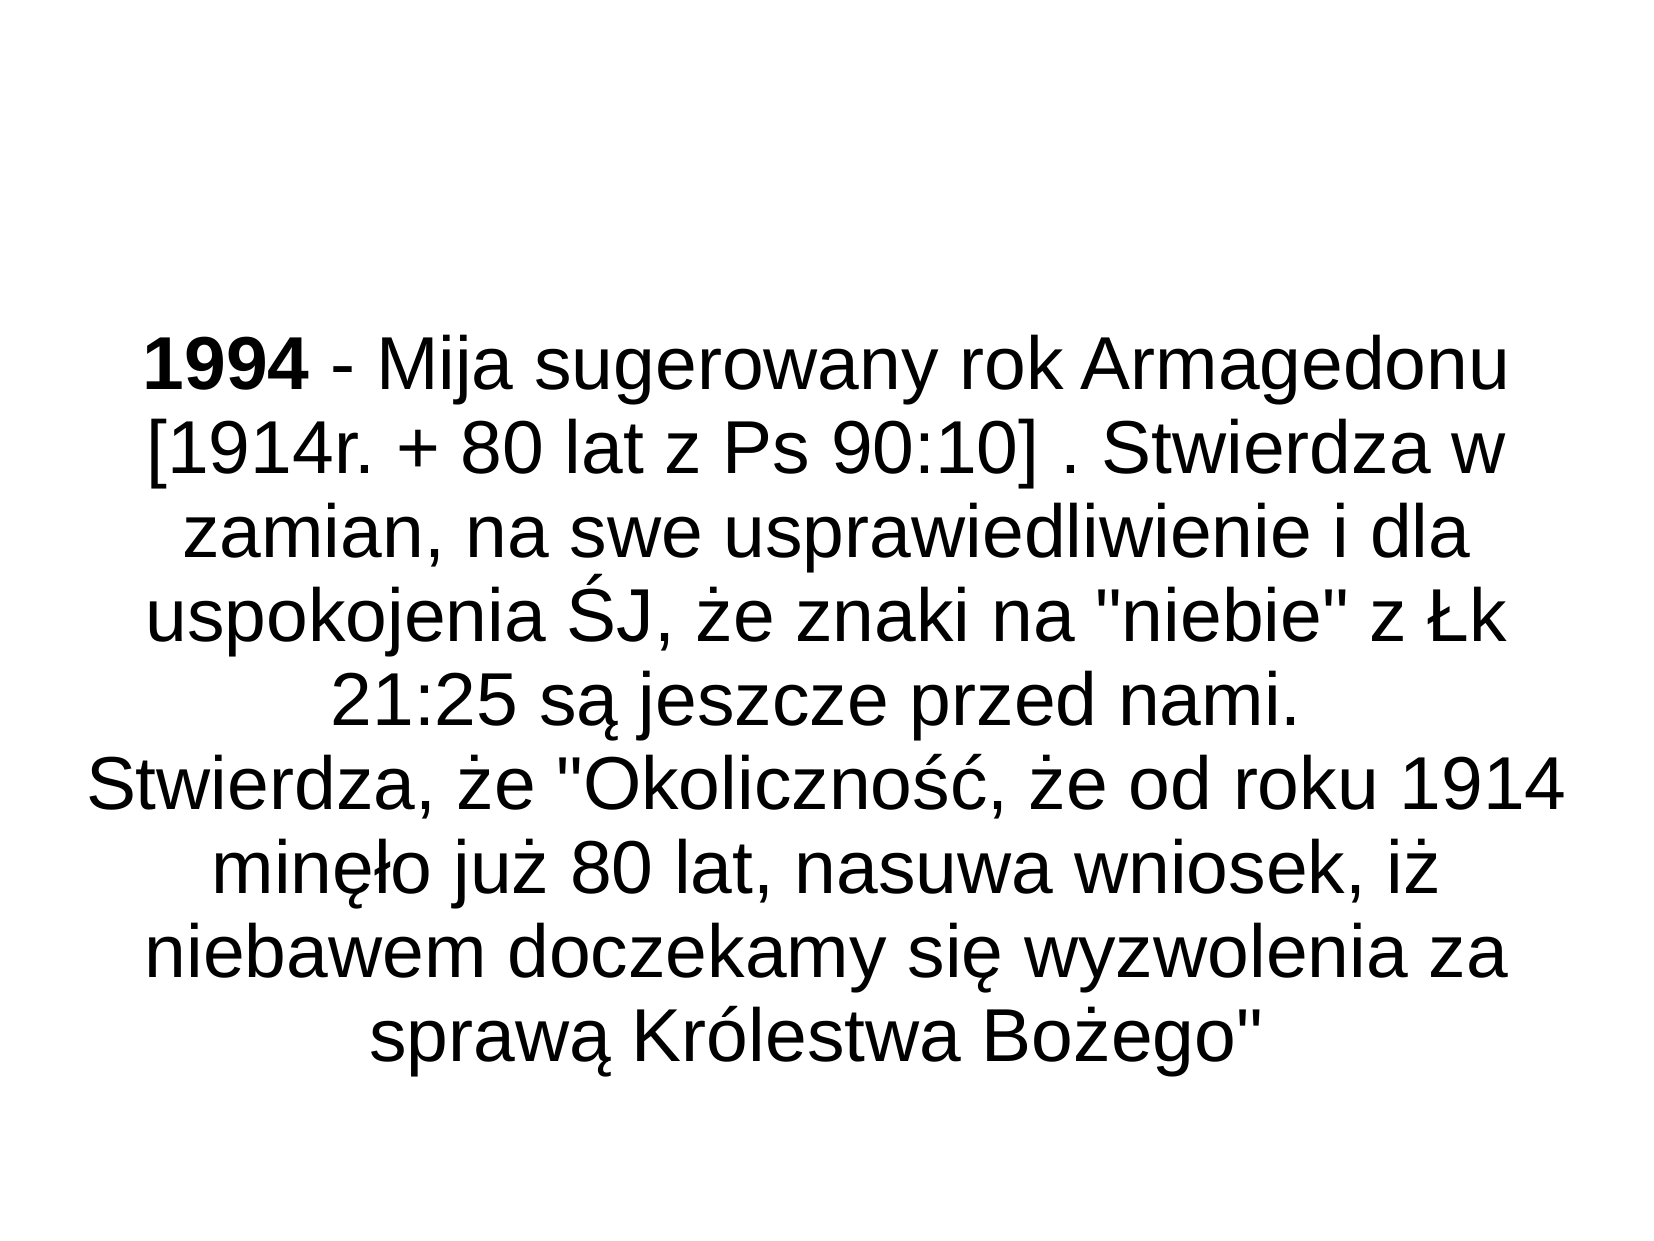

#
1994 - Mija sugerowany rok Armagedonu [1914r. + 80 lat z Ps 90:10] . Stwierdza w zamian, na swe usprawiedliwienie i dla uspokojenia ŚJ, że znaki na "niebie" z Łk 21:25 są jeszcze przed nami.
Stwierdza, że "Okoliczność, że od roku 1914 minęło już 80 lat, nasuwa wniosek, iż niebawem doczekamy się wyzwolenia za sprawą Królestwa Bożego"